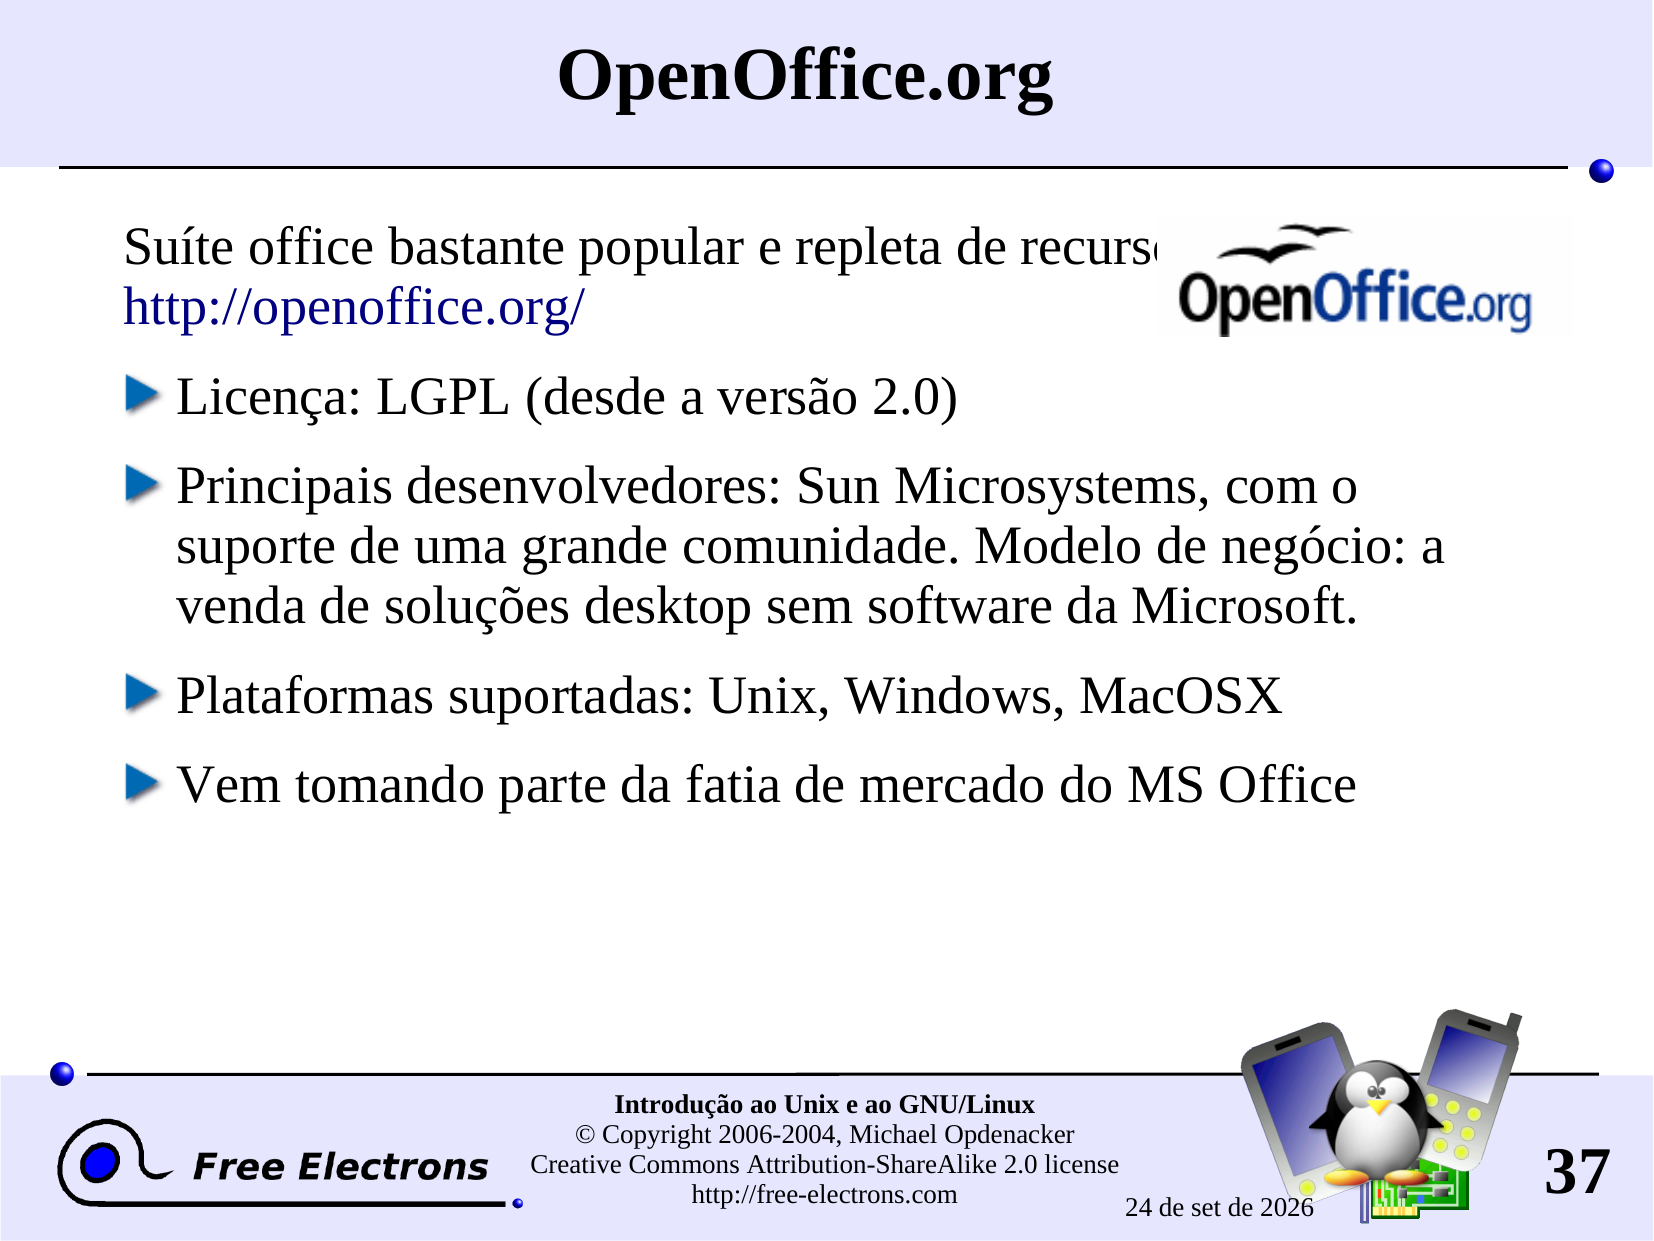

# OpenOffice.org
Suíte office bastante popular e repleta de recursos
http://openoffice.org/
Licença: LGPL (desde a versão 2.0)
Principais desenvolvedores: Sun Microsystems, com o suporte de uma grande comunidade. Modelo de negócio: a venda de soluções desktop sem software da Microsoft.
Plataformas suportadas: Unix, Windows, MacOSX
Vem tomando parte da fatia de mercado do MS Office